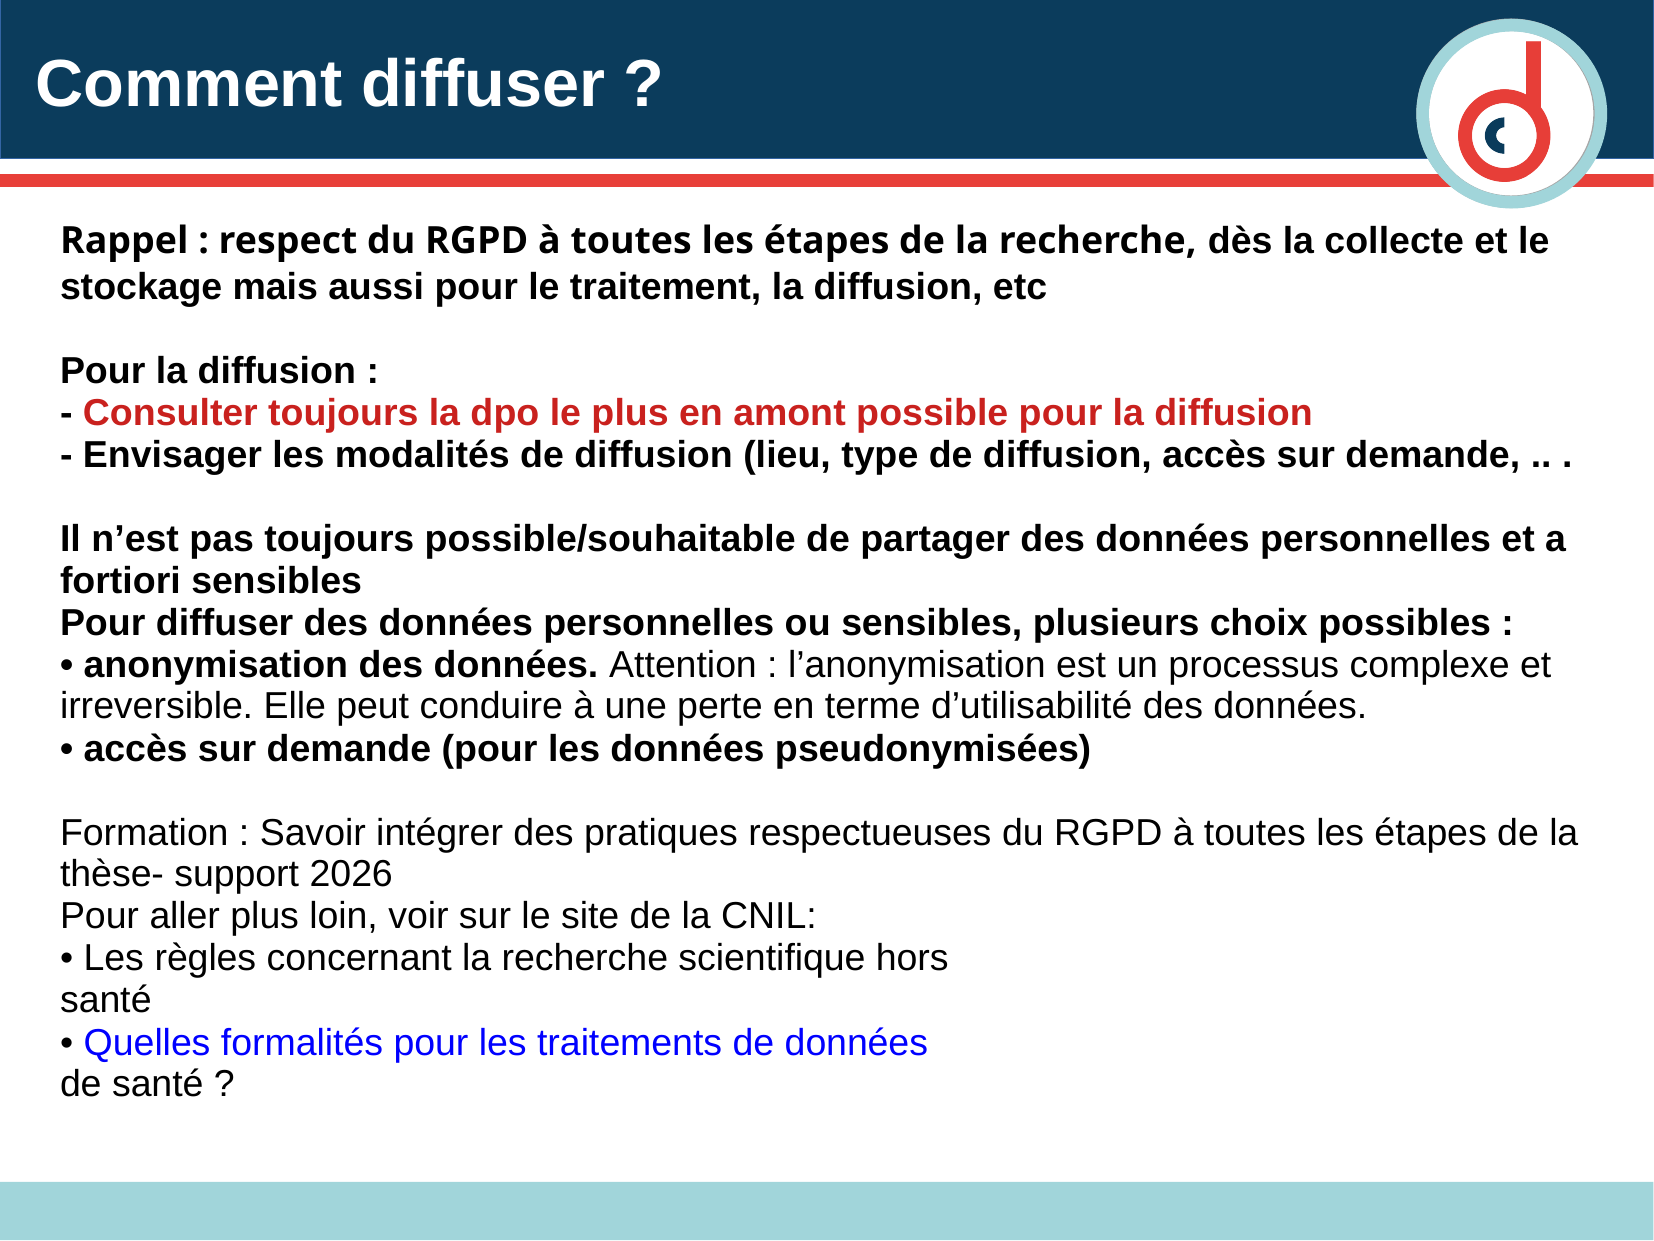

# Comment diffuser ?
Rappel : respect du RGPD à toutes les étapes de la recherche, dès la collecte et le stockage mais aussi pour le traitement, la diffusion, etc
Pour la diffusion :
- Consulter toujours la dpo le plus en amont possible pour la diffusion
- Envisager les modalités de diffusion (lieu, type de diffusion, accès sur demande, .. .
Il n’est pas toujours possible/souhaitable de partager des données personnelles et a fortiori sensibles
Pour diffuser des données personnelles ou sensibles, plusieurs choix possibles :
• anonymisation des données. Attention : l’anonymisation est un processus complexe et irreversible. Elle peut conduire à une perte en terme d’utilisabilité des données.
• accès sur demande (pour les données pseudonymisées)
Formation : Savoir intégrer des pratiques respectueuses du RGPD à toutes les étapes de la thèse- support 2026
Pour aller plus loin, voir sur le site de la CNIL:
• Les règles concernant la recherche scientifique hors
santé
• Quelles formalités pour les traitements de données
de santé ?